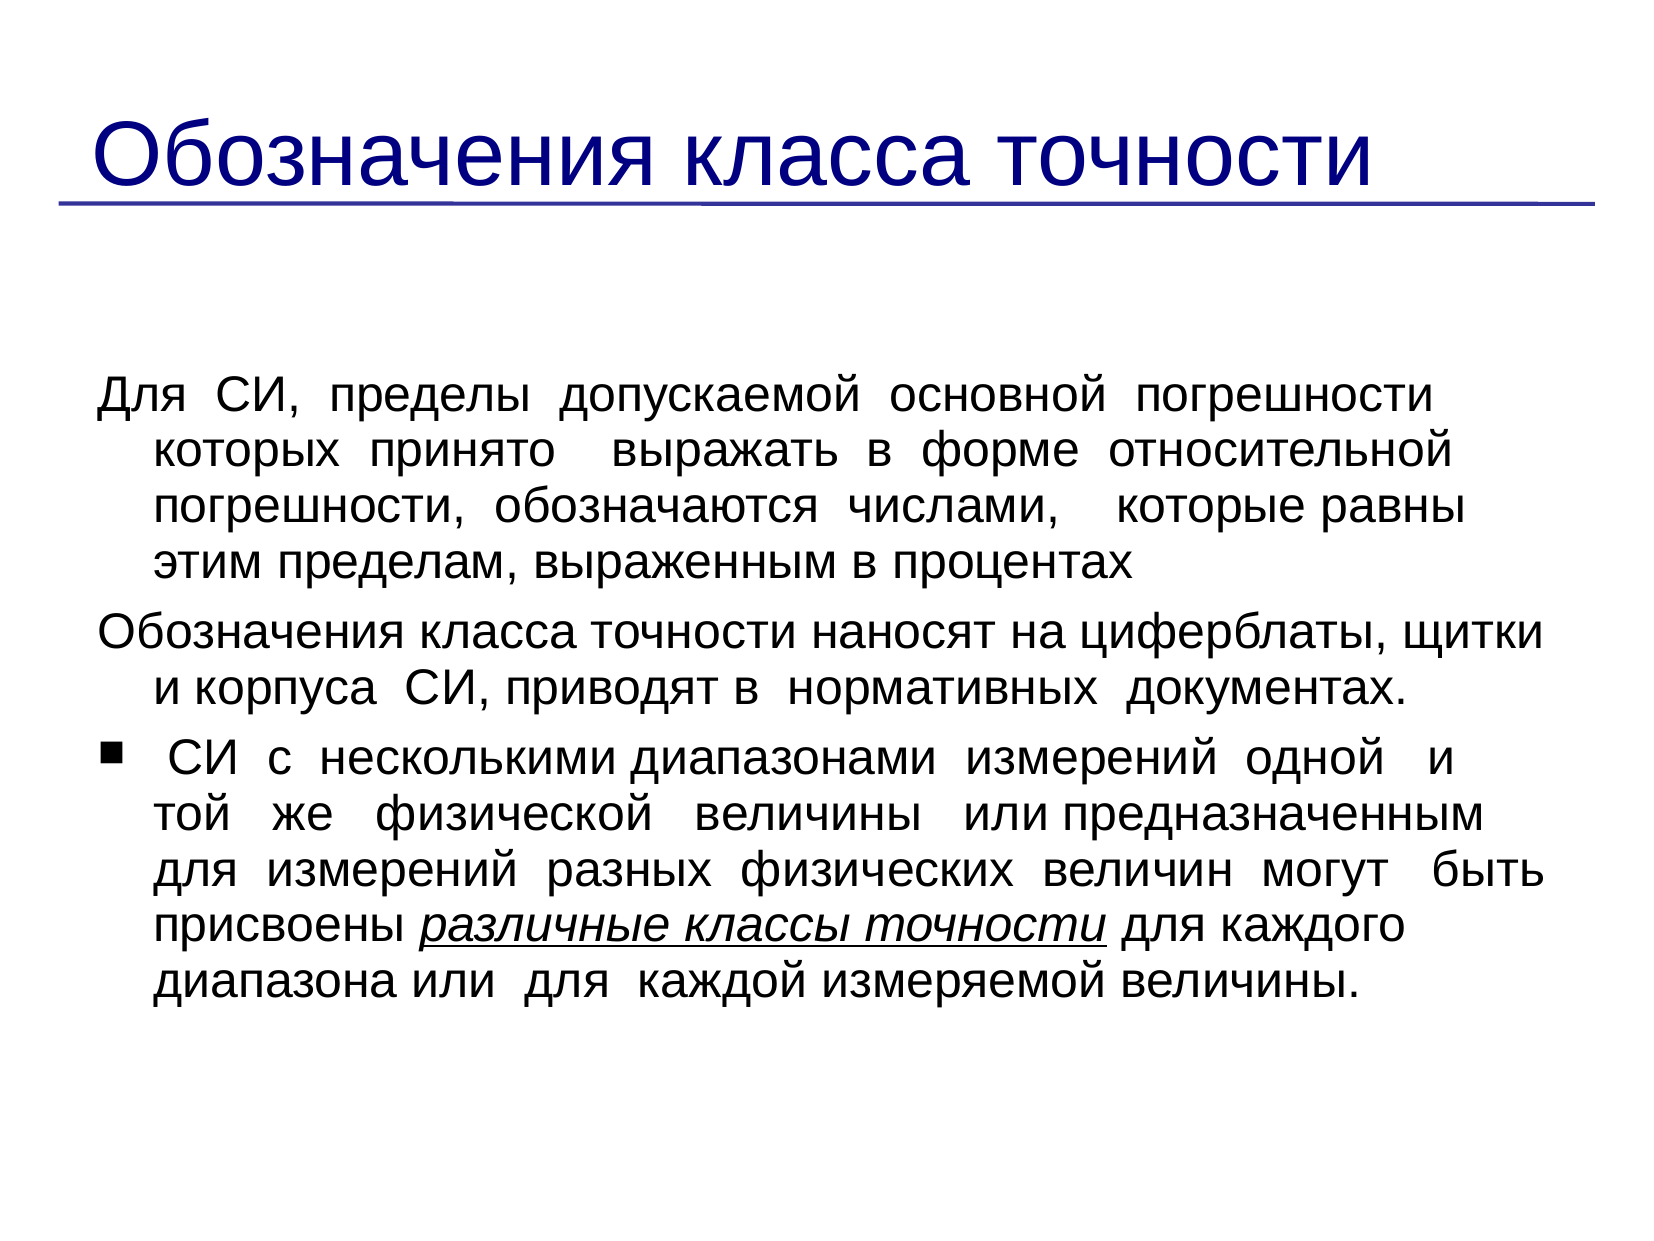

# Обозначения класса точности
Для СИ, пределы допускаемой основной погрешности которых принято выражать в форме относительной погрешности, обозначаются числами, которые равны этим пределам, выраженным в процентах
Обозначения класса точности наносят на циферблаты, щитки и корпуса СИ, приводят в нормативных документах.
 СИ с несколькими диапазонами измерений одной и той же физической величины или предназначенным для измерений разных физических величин могут быть присвоены различные классы точности для каждого диапазона или для каждой измеряемой величины.